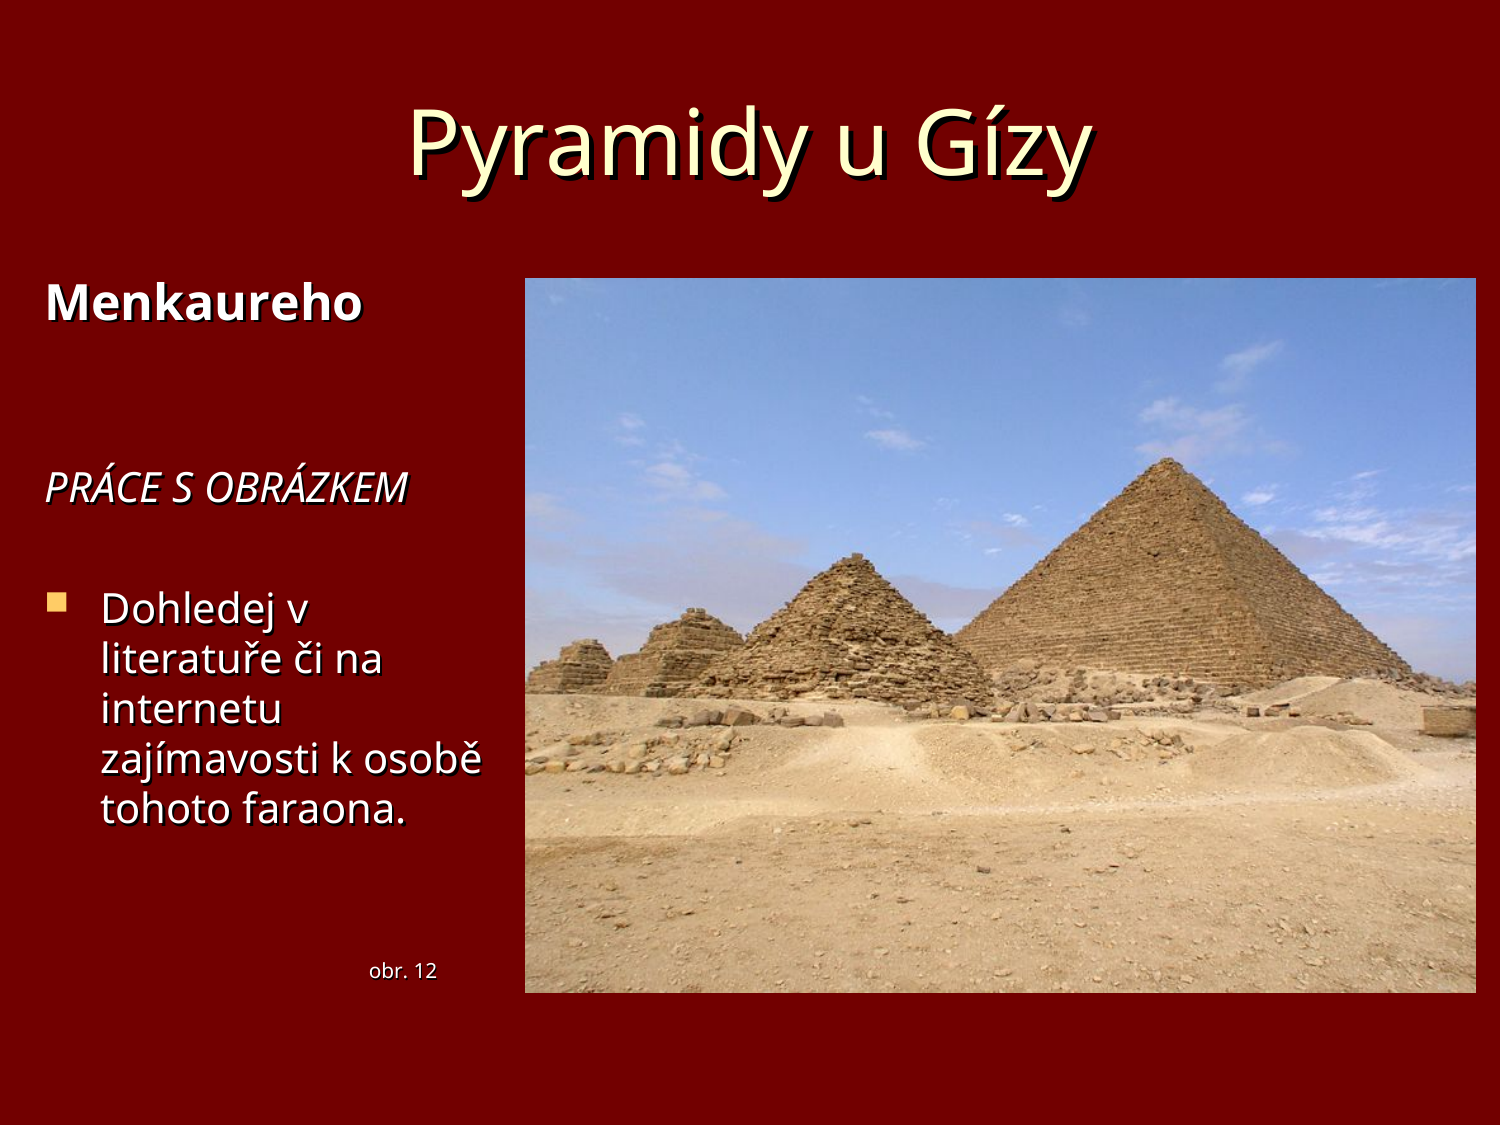

# Pyramidy u Gízy
Menkaureho
PRÁCE S OBRÁZKEM
Dohledej v literatuře či na internetu zajímavosti k osobě tohoto faraona.
 obr. 12